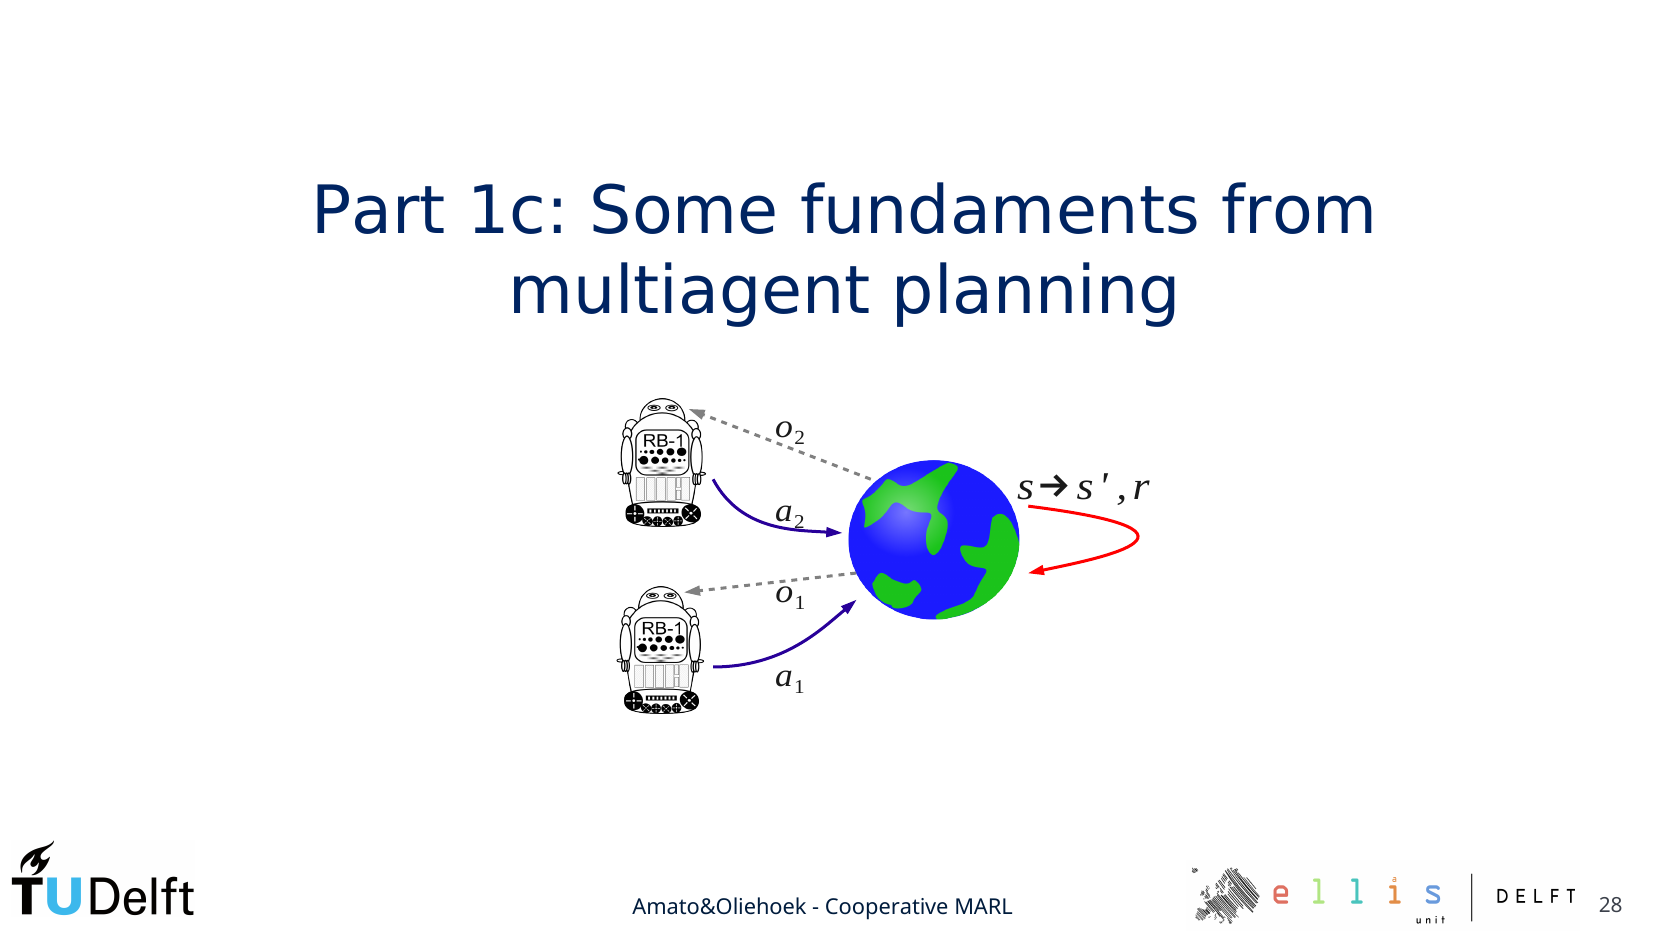

# Part 1c: Some fundaments from multiagent planning
Amato&Oliehoek - Cooperative MARL